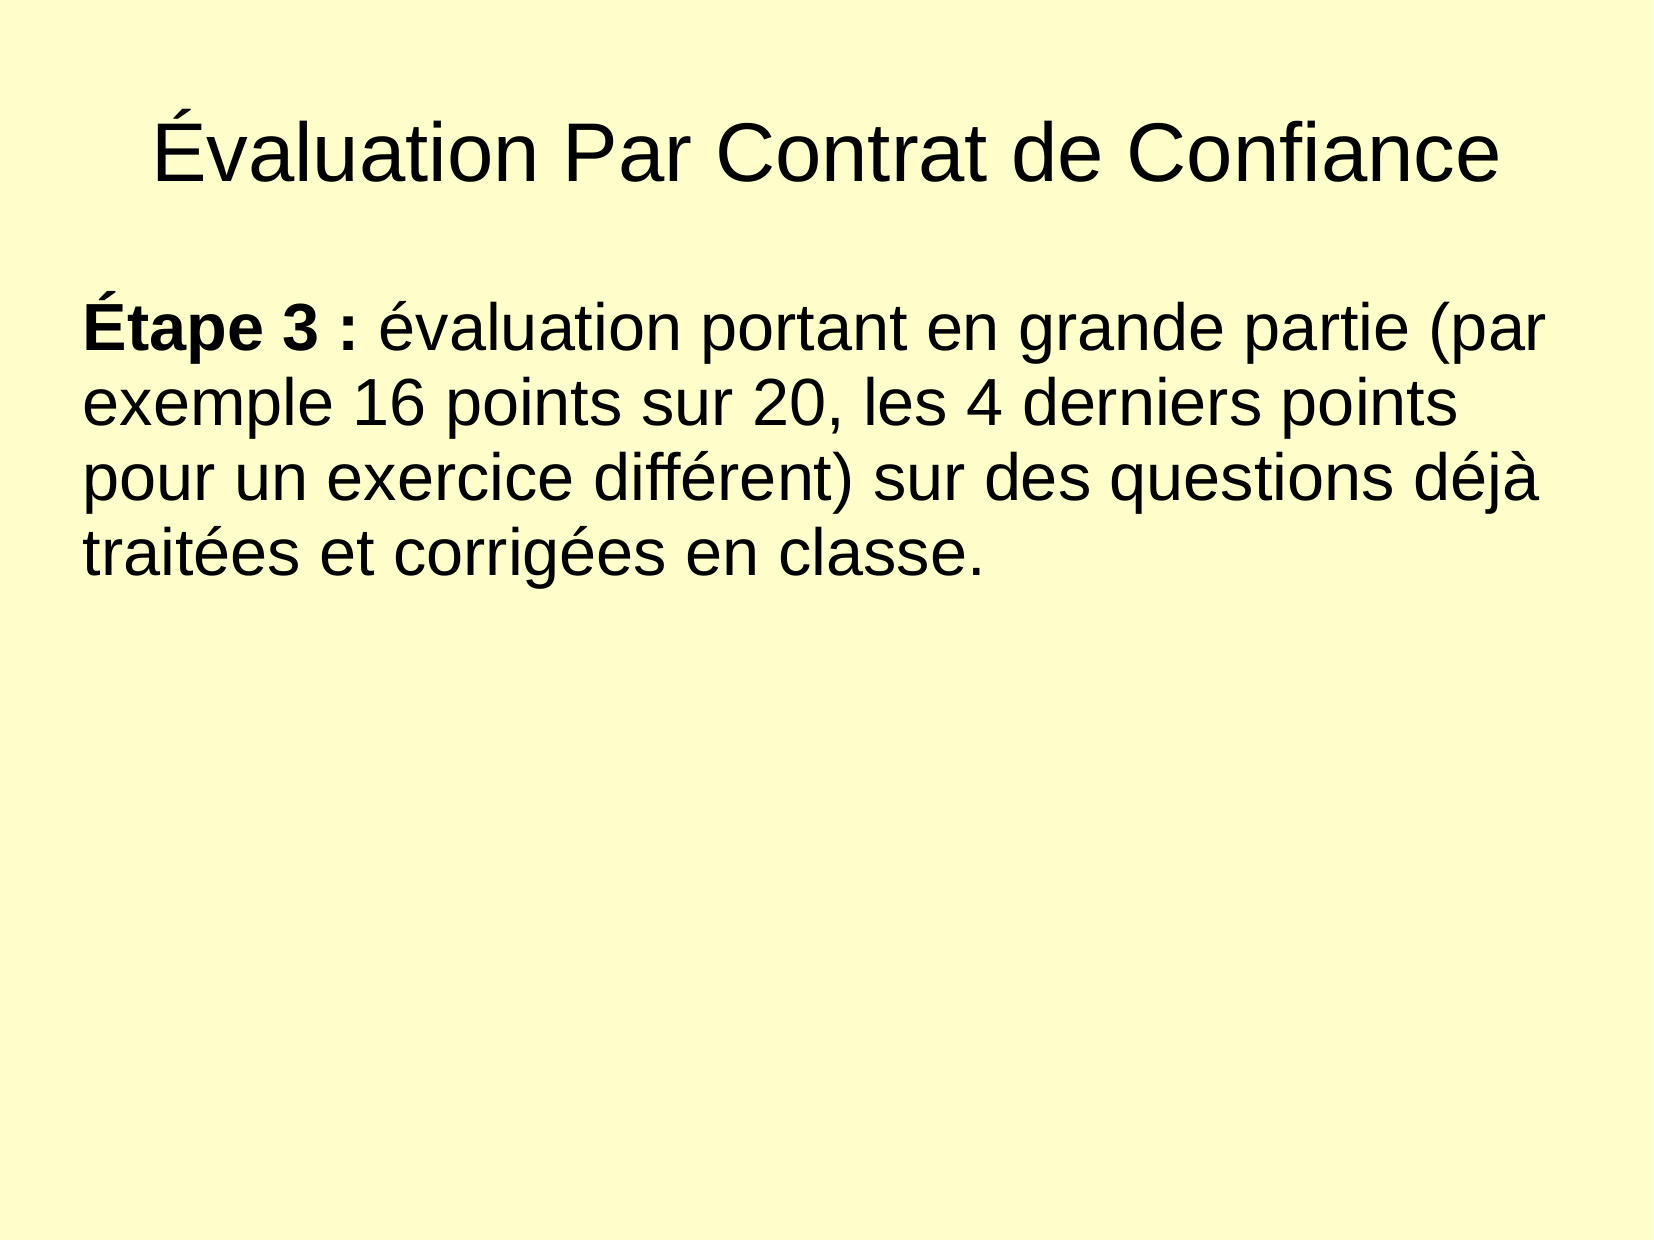

# Évaluation Par Contrat de Confiance
Étape 3 : évaluation portant en grande partie (par exemple 16 points sur 20, les 4 derniers points pour un exercice différent) sur des questions déjà traitées et corrigées en classe.